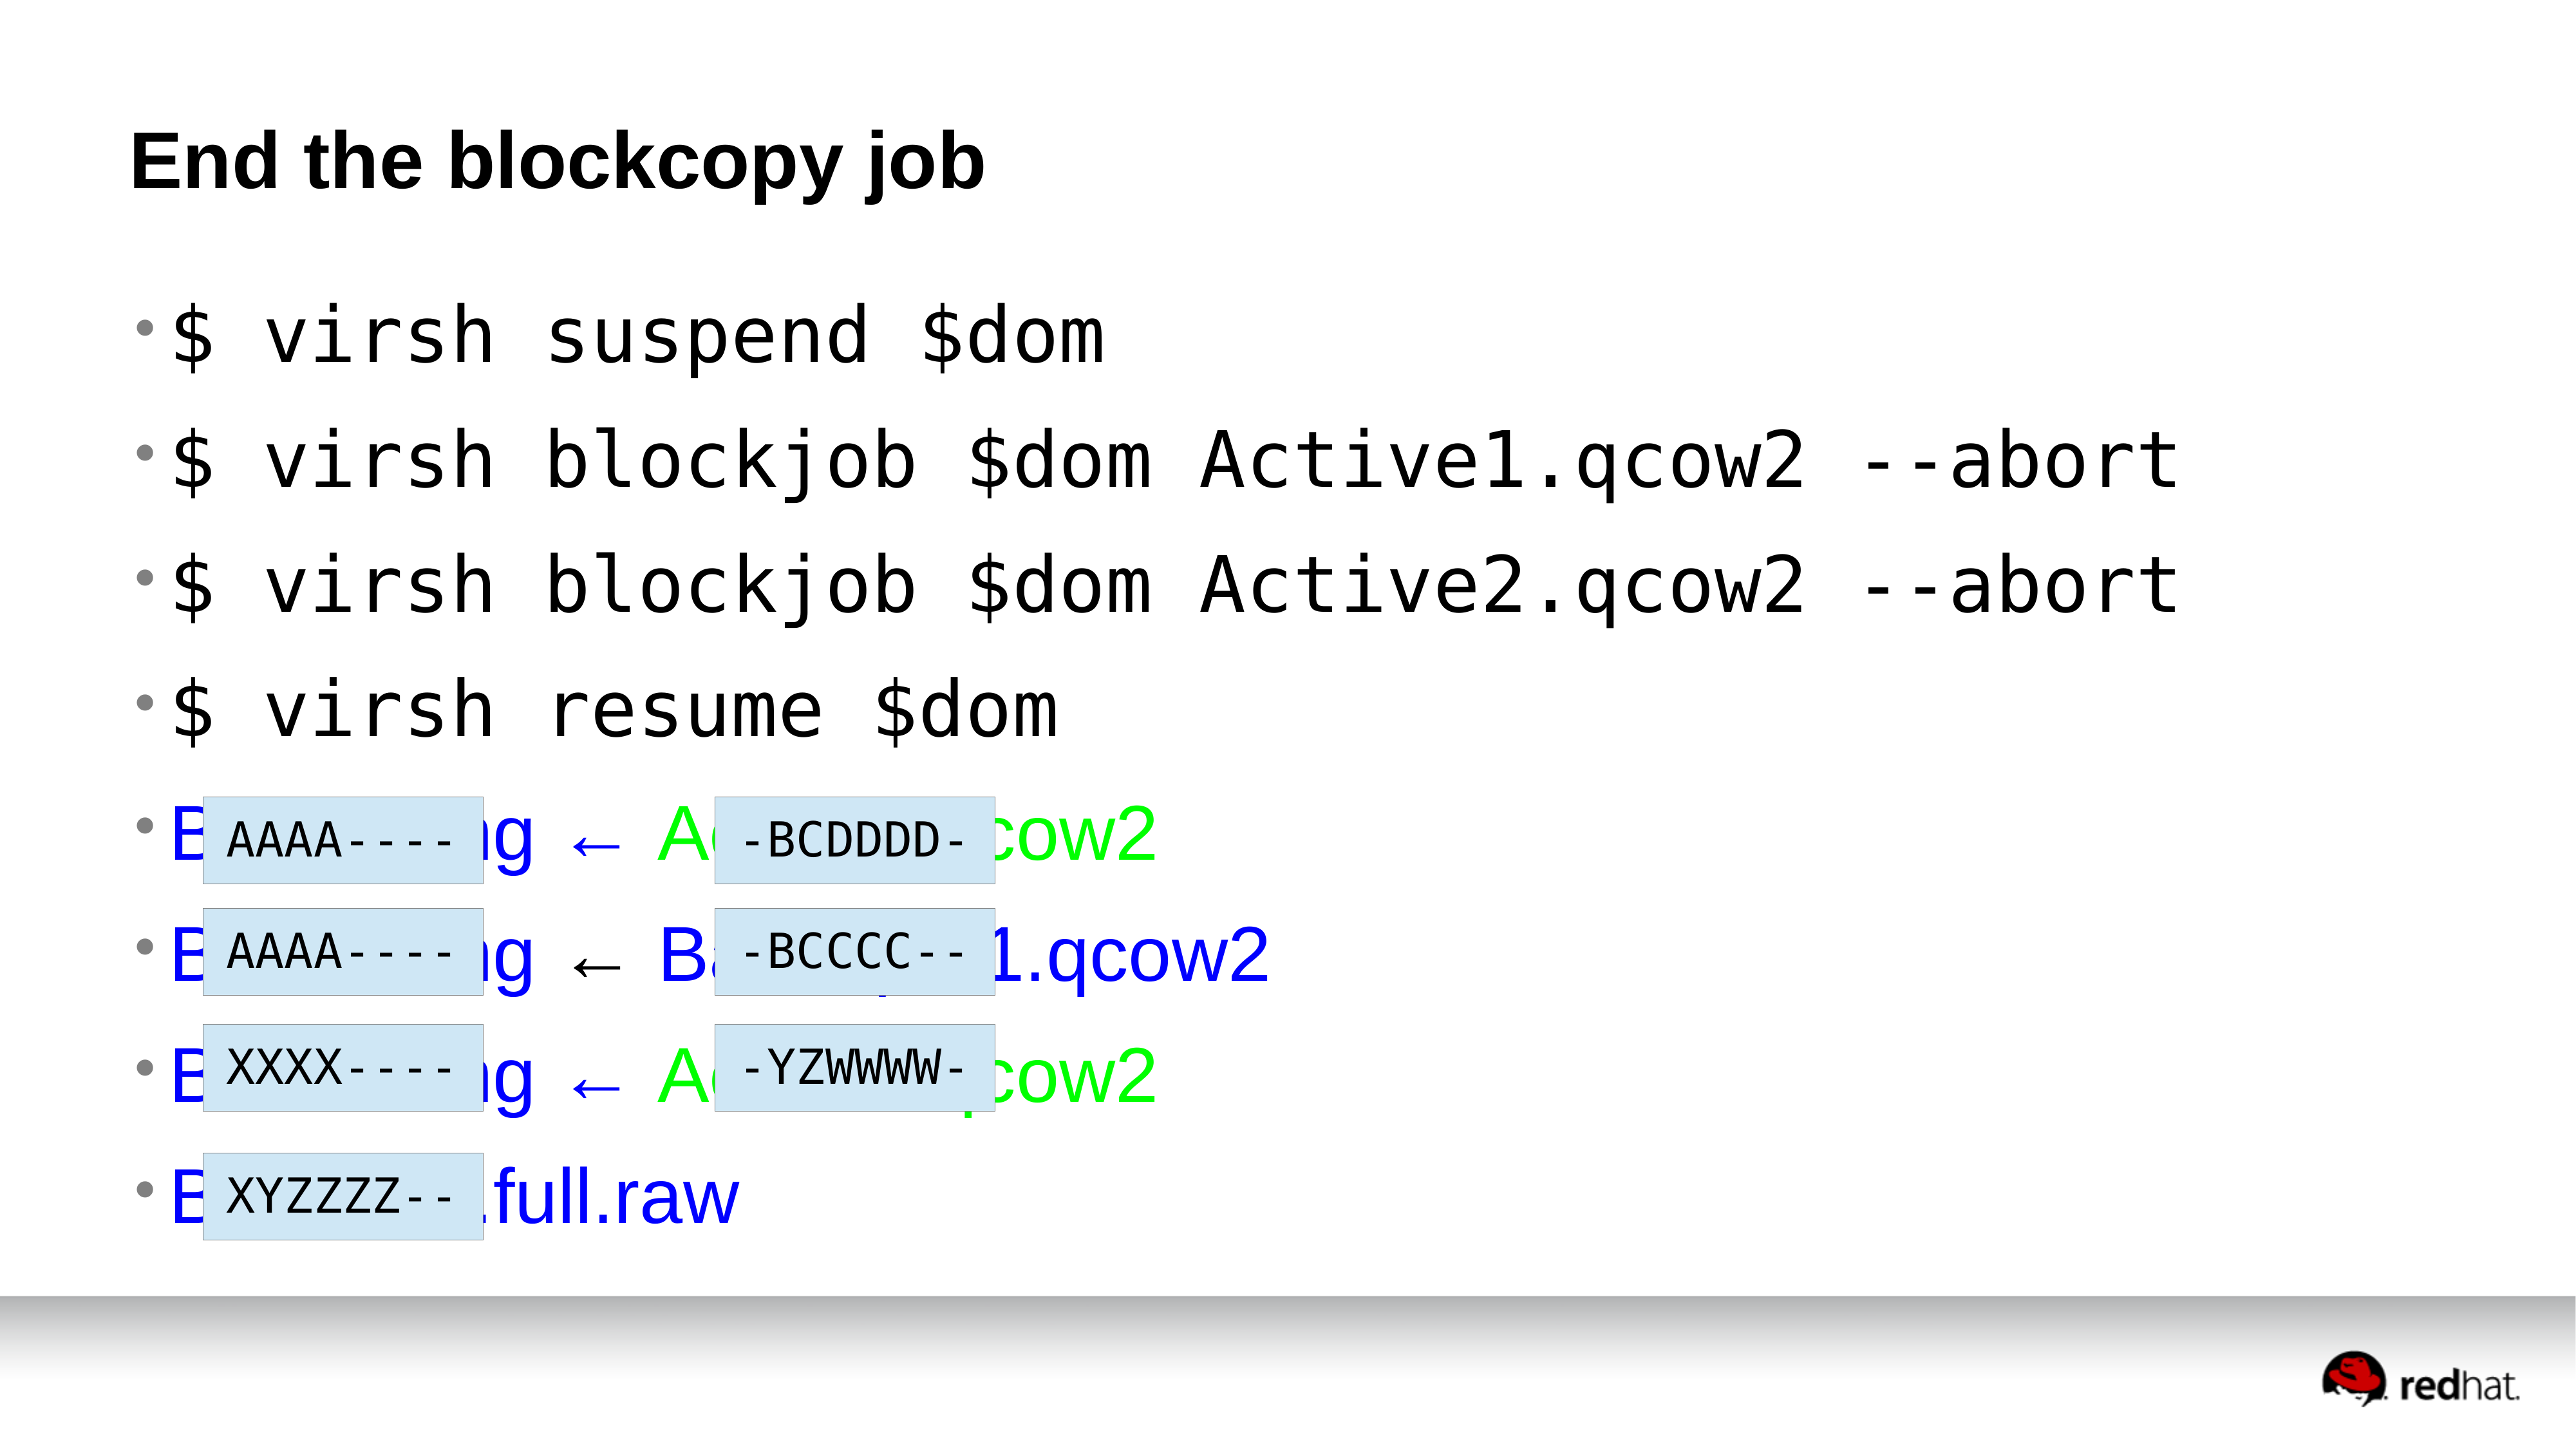

# End the blockcopy job
$ virsh suspend $dom
$ virsh blockjob $dom Active1.qcow2 --abort
$ virsh blockjob $dom Active2.qcow2 --abort
$ virsh resume $dom
Base1.img ← Active1.qcow2
Base1.img ← Backup1.1.qcow2
Base2.img ← Active2.qcow2
Backup2.full.raw
AAAA----
-BCDDDD-
AAAA----
-BCCCC--
XXXX----
-YZWWWW-
XYZZZZ--